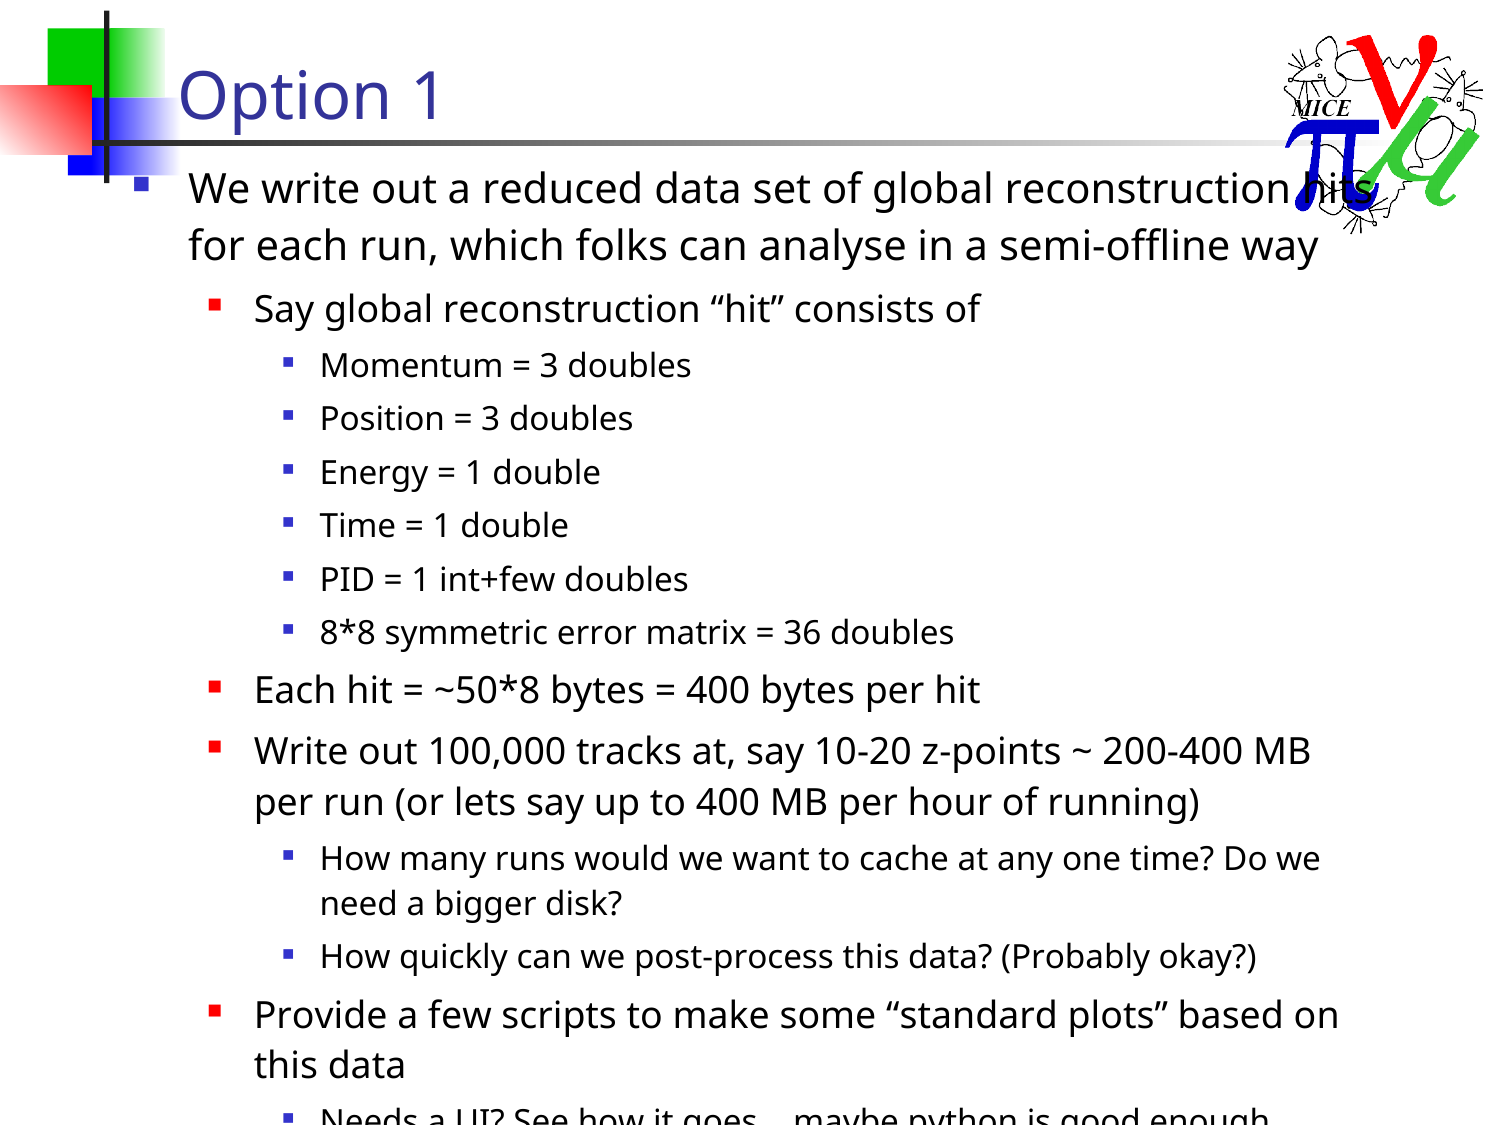

# Option 1
We write out a reduced data set of global reconstruction hits for each run, which folks can analyse in a semi-offline way
Say global reconstruction “hit” consists of
Momentum = 3 doubles
Position = 3 doubles
Energy = 1 double
Time = 1 double
PID = 1 int+few doubles
8*8 symmetric error matrix = 36 doubles
Each hit = ~50*8 bytes = 400 bytes per hit
Write out 100,000 tracks at, say 10-20 z-points ~ 200-400 MB per run (or lets say up to 400 MB per hour of running)
How many runs would we want to cache at any one time? Do we need a bigger disk?
How quickly can we post-process this data? (Probably okay?)
Provide a few scripts to make some “standard plots” based on this data
Needs a UI? See how it goes... maybe python is good enough
Experimenters bring their own scripts for fancy stuff